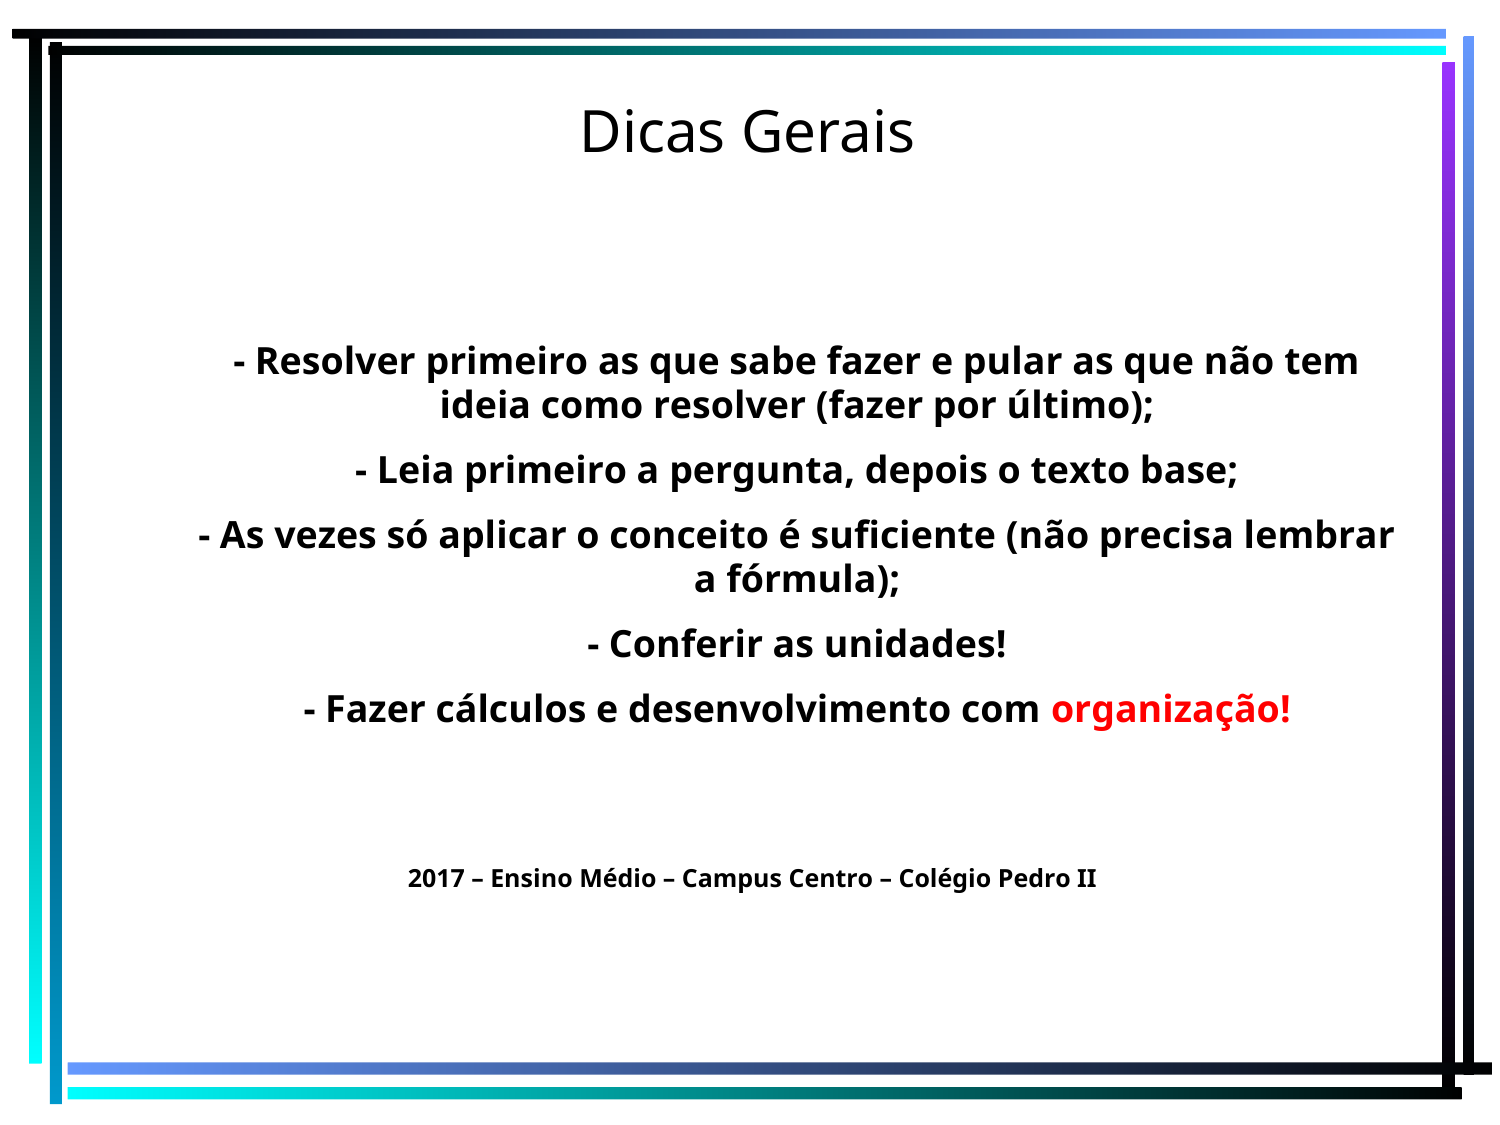

# Dicas Gerais
- Resolver primeiro as que sabe fazer e pular as que não tem ideia como resolver (fazer por último);
- Leia primeiro a pergunta, depois o texto base;
- As vezes só aplicar o conceito é suficiente (não precisa lembrar a fórmula);
- Conferir as unidades!
- Fazer cálculos e desenvolvimento com organização!
2017 – Ensino Médio – Campus Centro – Colégio Pedro II